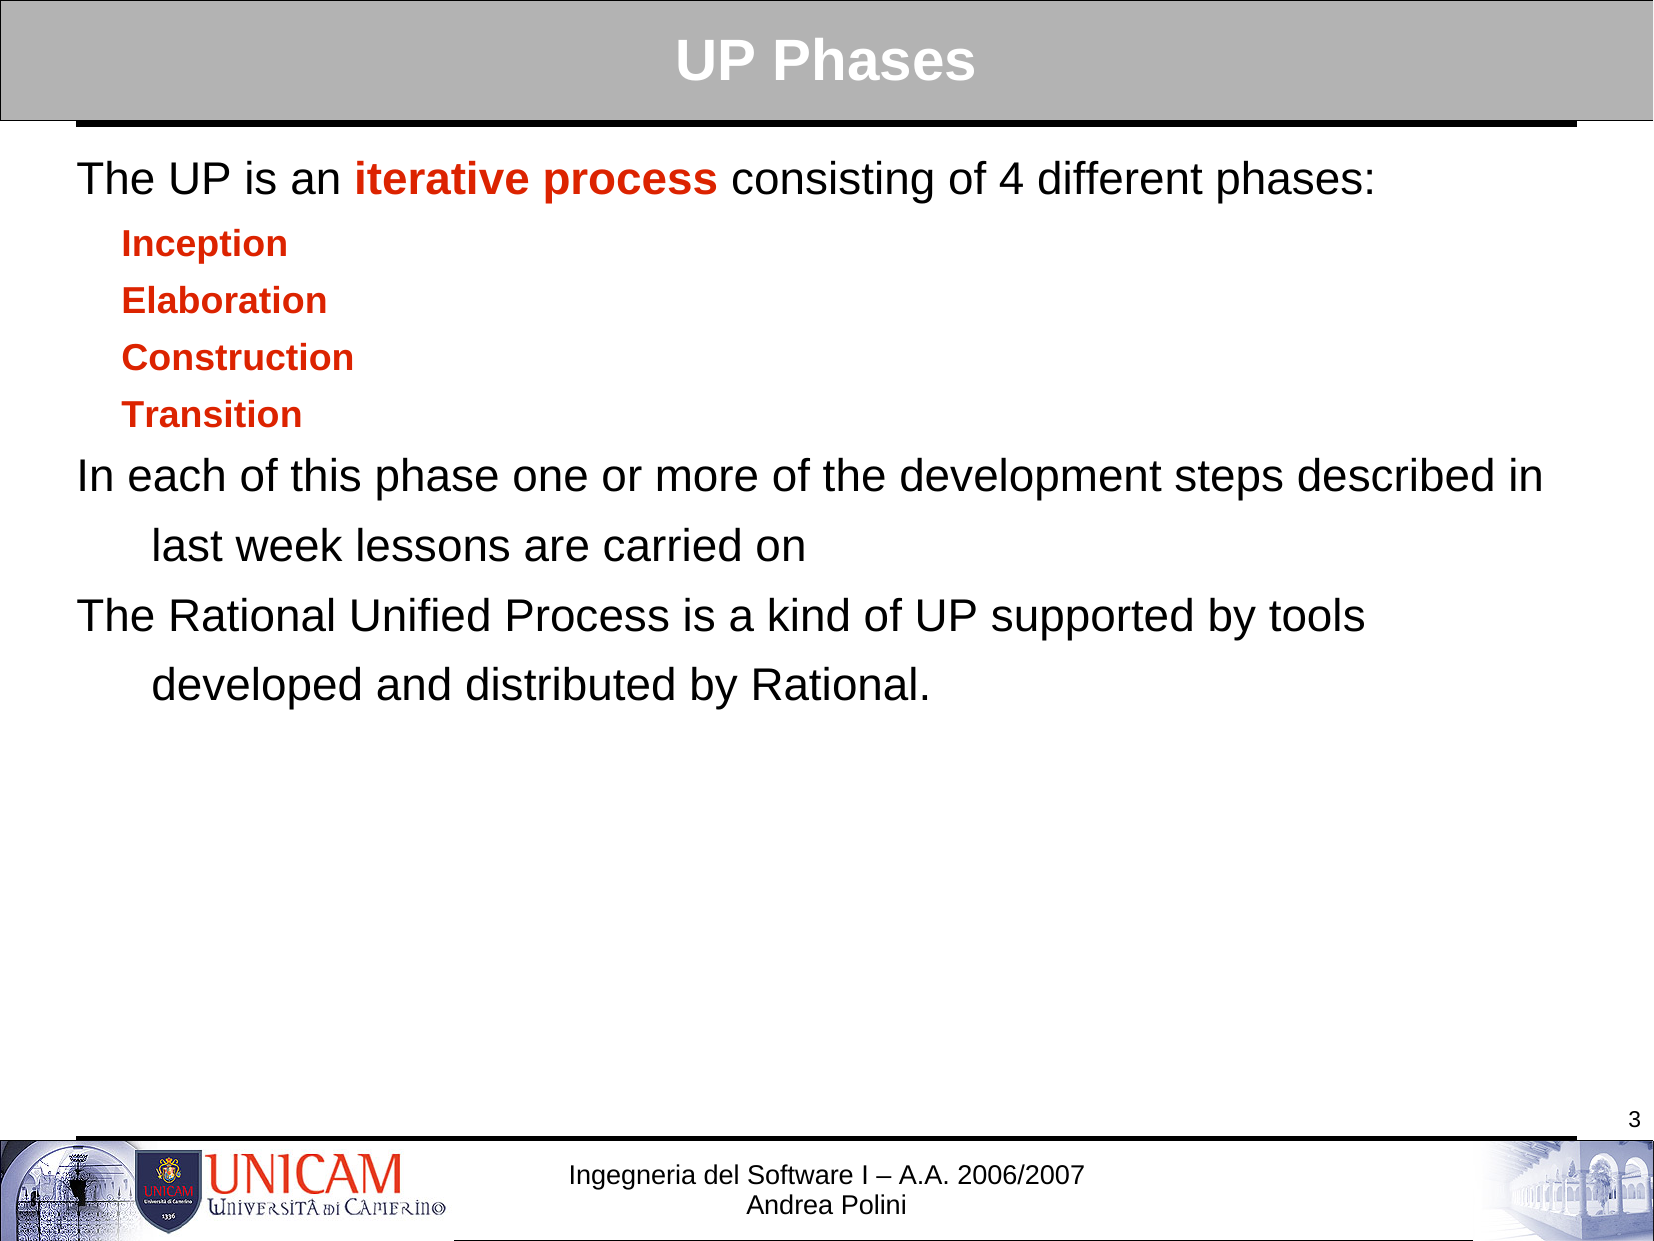

# UP Phases
The UP is an iterative process consisting of 4 different phases:
Inception
Elaboration
Construction
Transition
In each of this phase one or more of the development steps described in last week lessons are carried on
The Rational Unified Process is a kind of UP supported by tools developed and distributed by Rational.
3